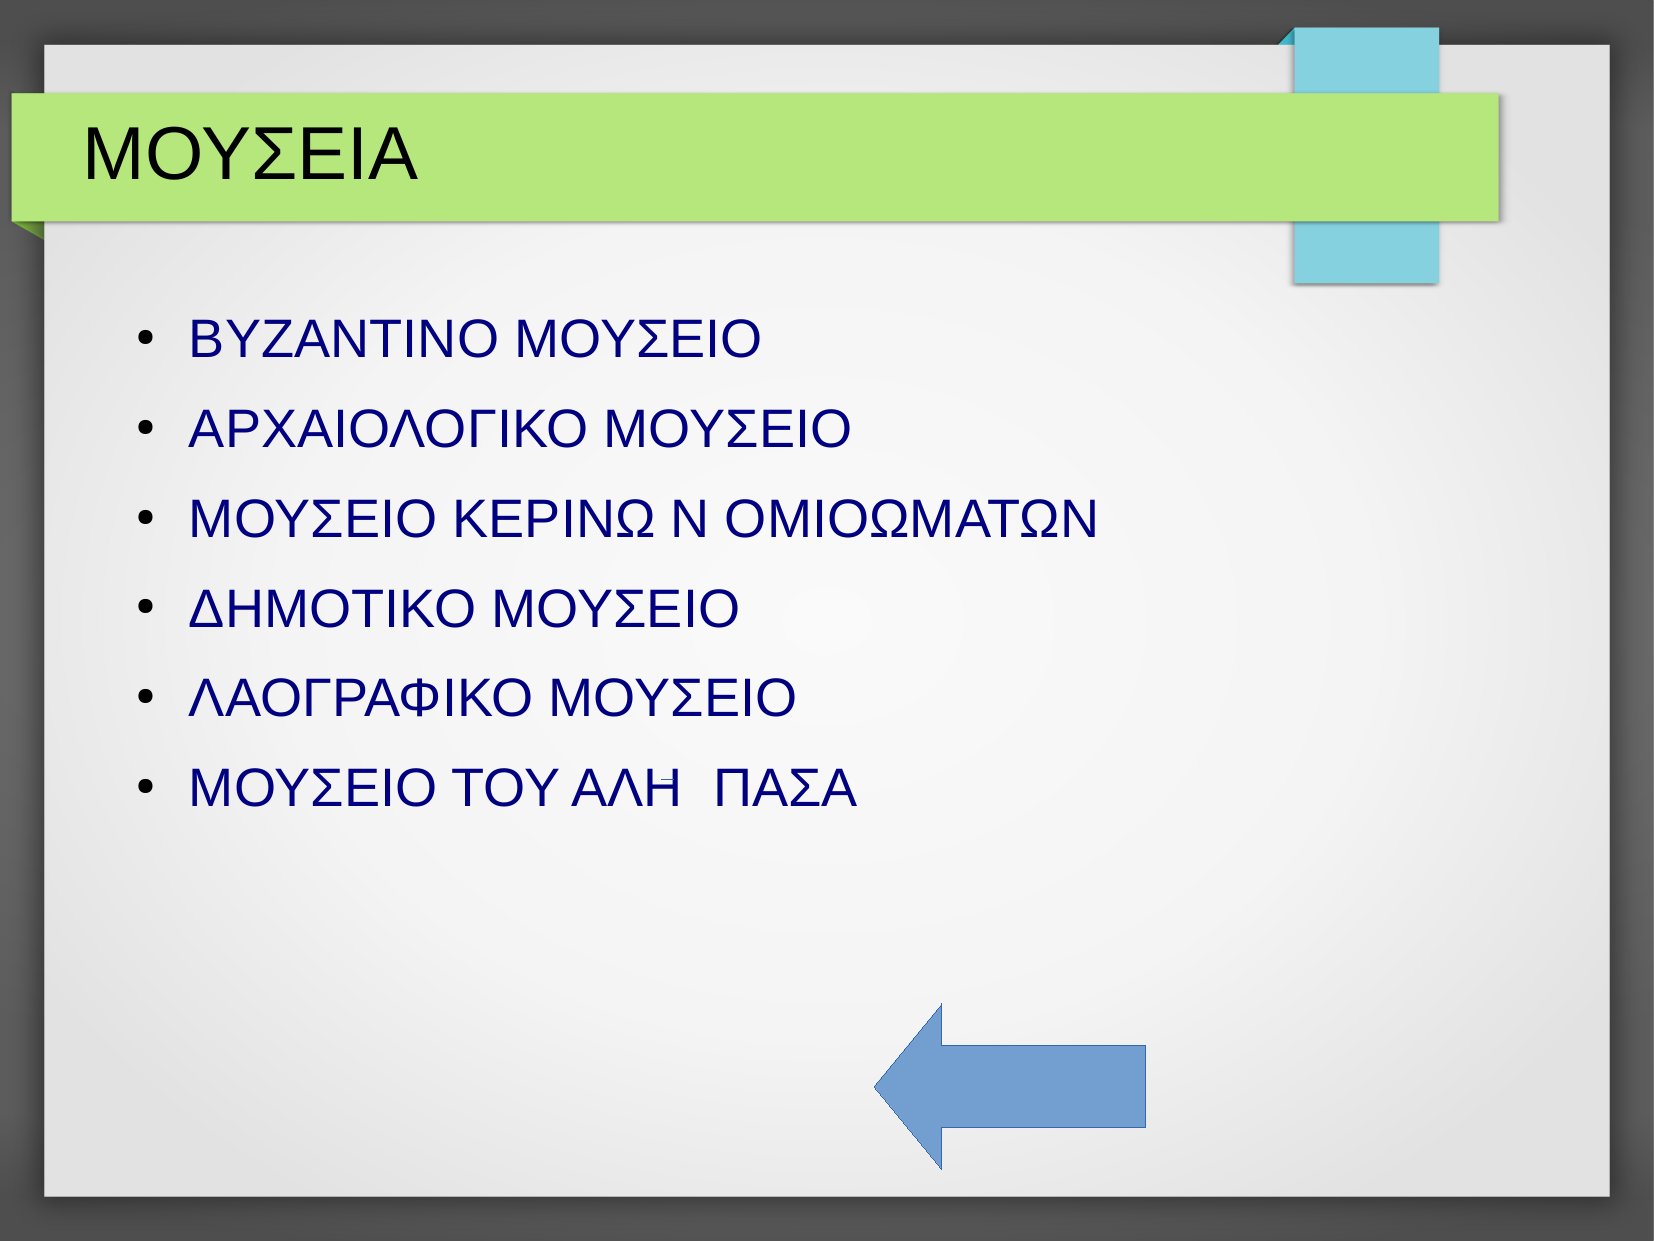

# ΜΟΥΣΕΙΑ
ΒΥΖΑΝΤΙΝΟ ΜΟΥΣΕΙΟ
ΑΡΧΑΙΟΛΟΓΙΚΟ ΜΟΥΣΕΙΟ
ΜΟΥΣΕΙΟ ΚΕΡΙΝΩ Ν ΟΜΙΟΩΜΑΤΩΝ
ΔΗΜΟΤΙΚΟ ΜΟΥΣΕΙΟ
ΛΑΟΓΡΑΦΙΚΟ ΜΟΥΣΕΙΟ
ΜΟΥΣΕΙΟ ΤΟΥ ΑΛΗ ΠΑΣΑ